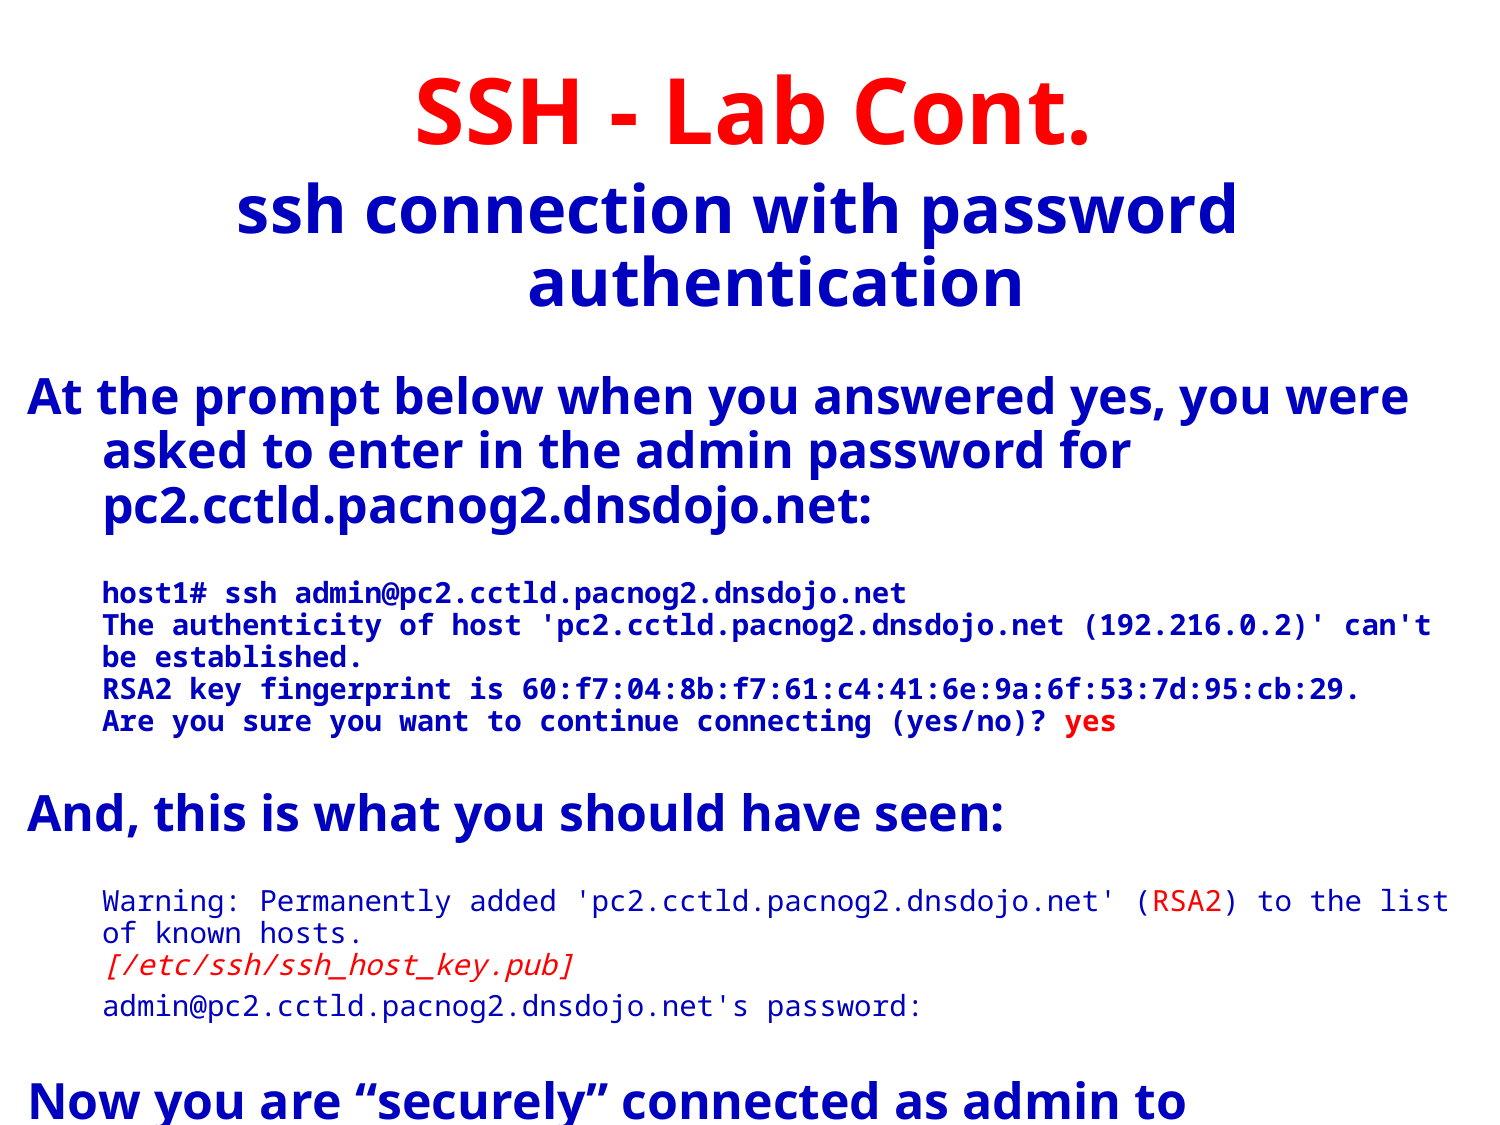

SSH - Lab Cont.
# ssh connection with password authentication
At the prompt below when you answered yes, you were asked to enter in the admin password for pc2.cctld.pacnog2.dnsdojo.net:
host1# ssh admin@pc2.cctld.pacnog2.dnsdojo.net
The authenticity of host 'pc2.cctld.pacnog2.dnsdojo.net (192.216.0.2)' can't be established.
RSA2 key fingerprint is 60:f7:04:8b:f7:61:c4:41:6e:9a:6f:53:7d:95:cb:29.
Are you sure you want to continue connecting (yes/no)? yes
And, this is what you should have seen:
Warning: Permanently added 'pc2.cctld.pacnog2.dnsdojo.net' (RSA2) to the list of known hosts.					[/etc/ssh/ssh_host_key.pub]
admin@pc2.cctld.pacnog2.dnsdojo.net's password:
Now you are “securely” connected as admin to pc2.cctld.pacnog2.dnsdojo.net - We will discuss what happened during this connection.